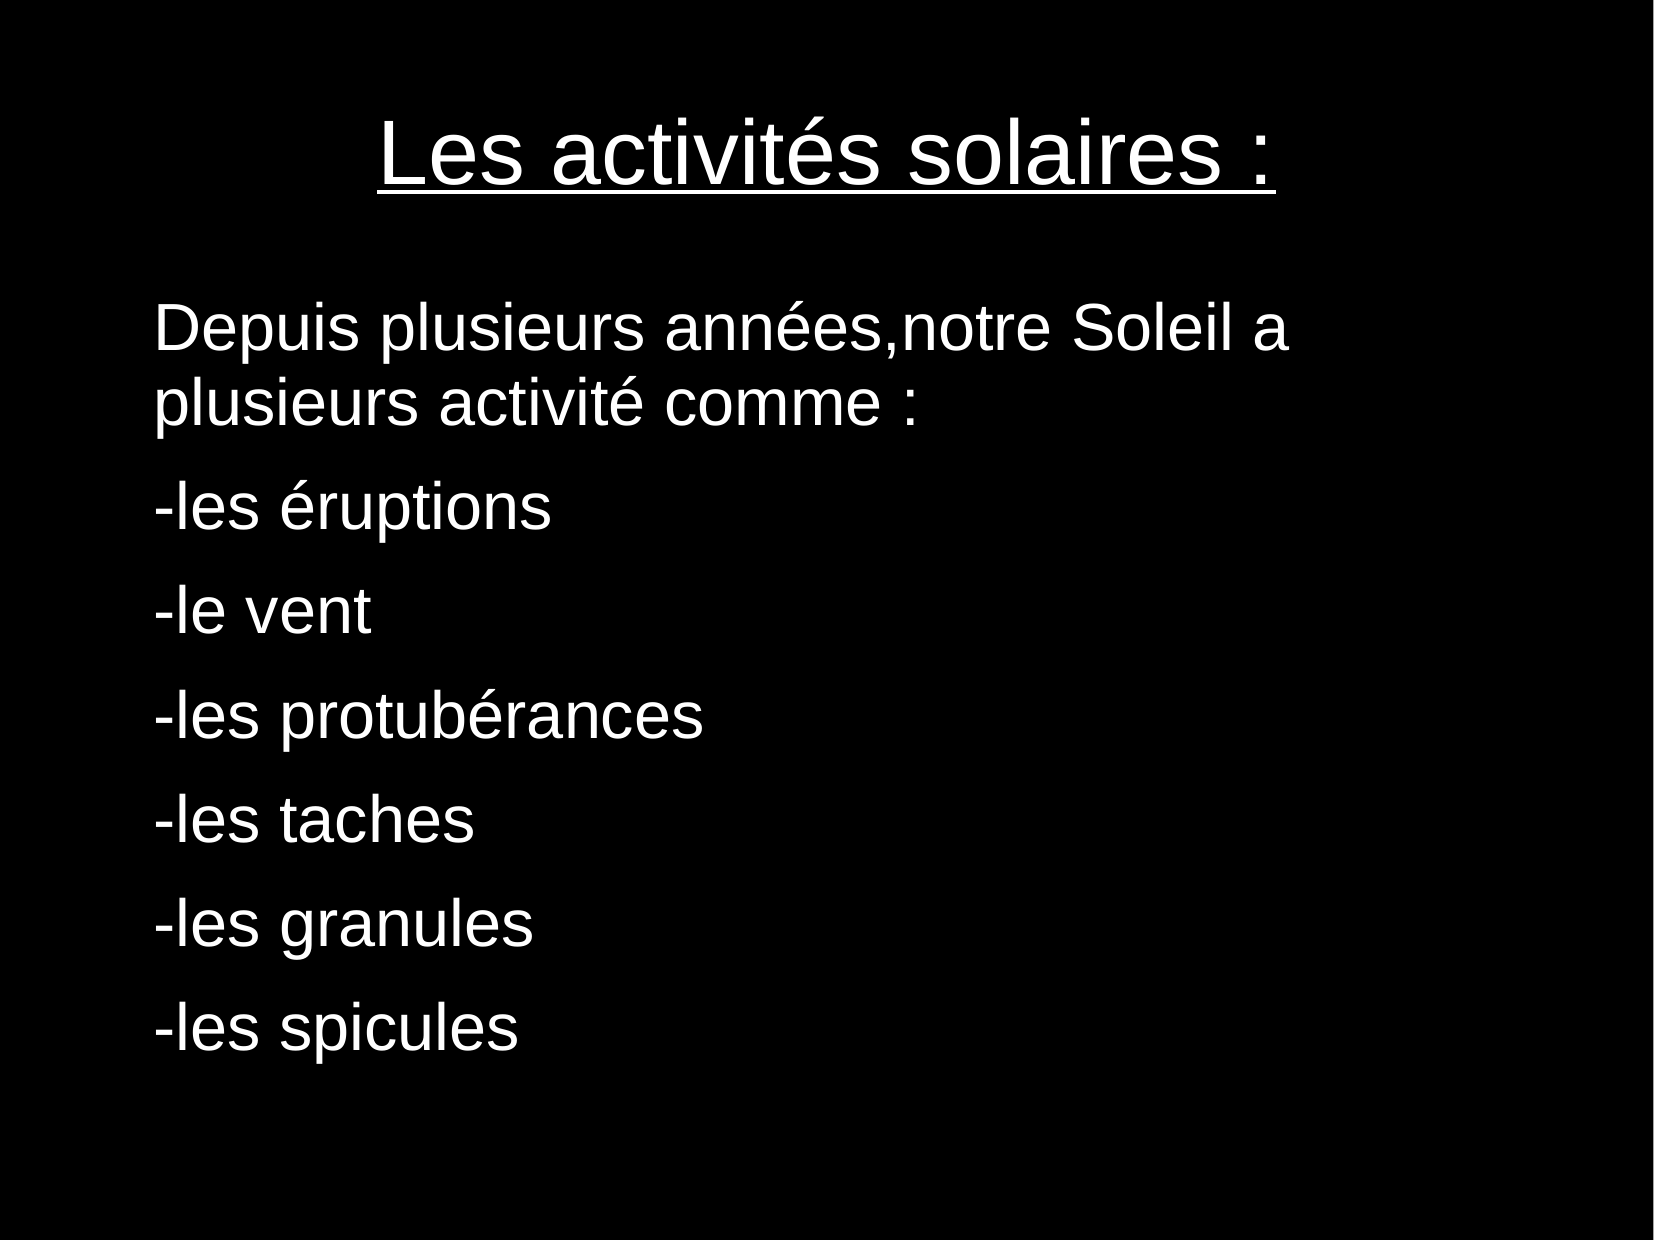

# Les activités solaires :
Depuis plusieurs années,notre Soleil a plusieurs activité comme :
-les éruptions
-le vent
-les protubérances
-les taches
-les granules
-les spicules